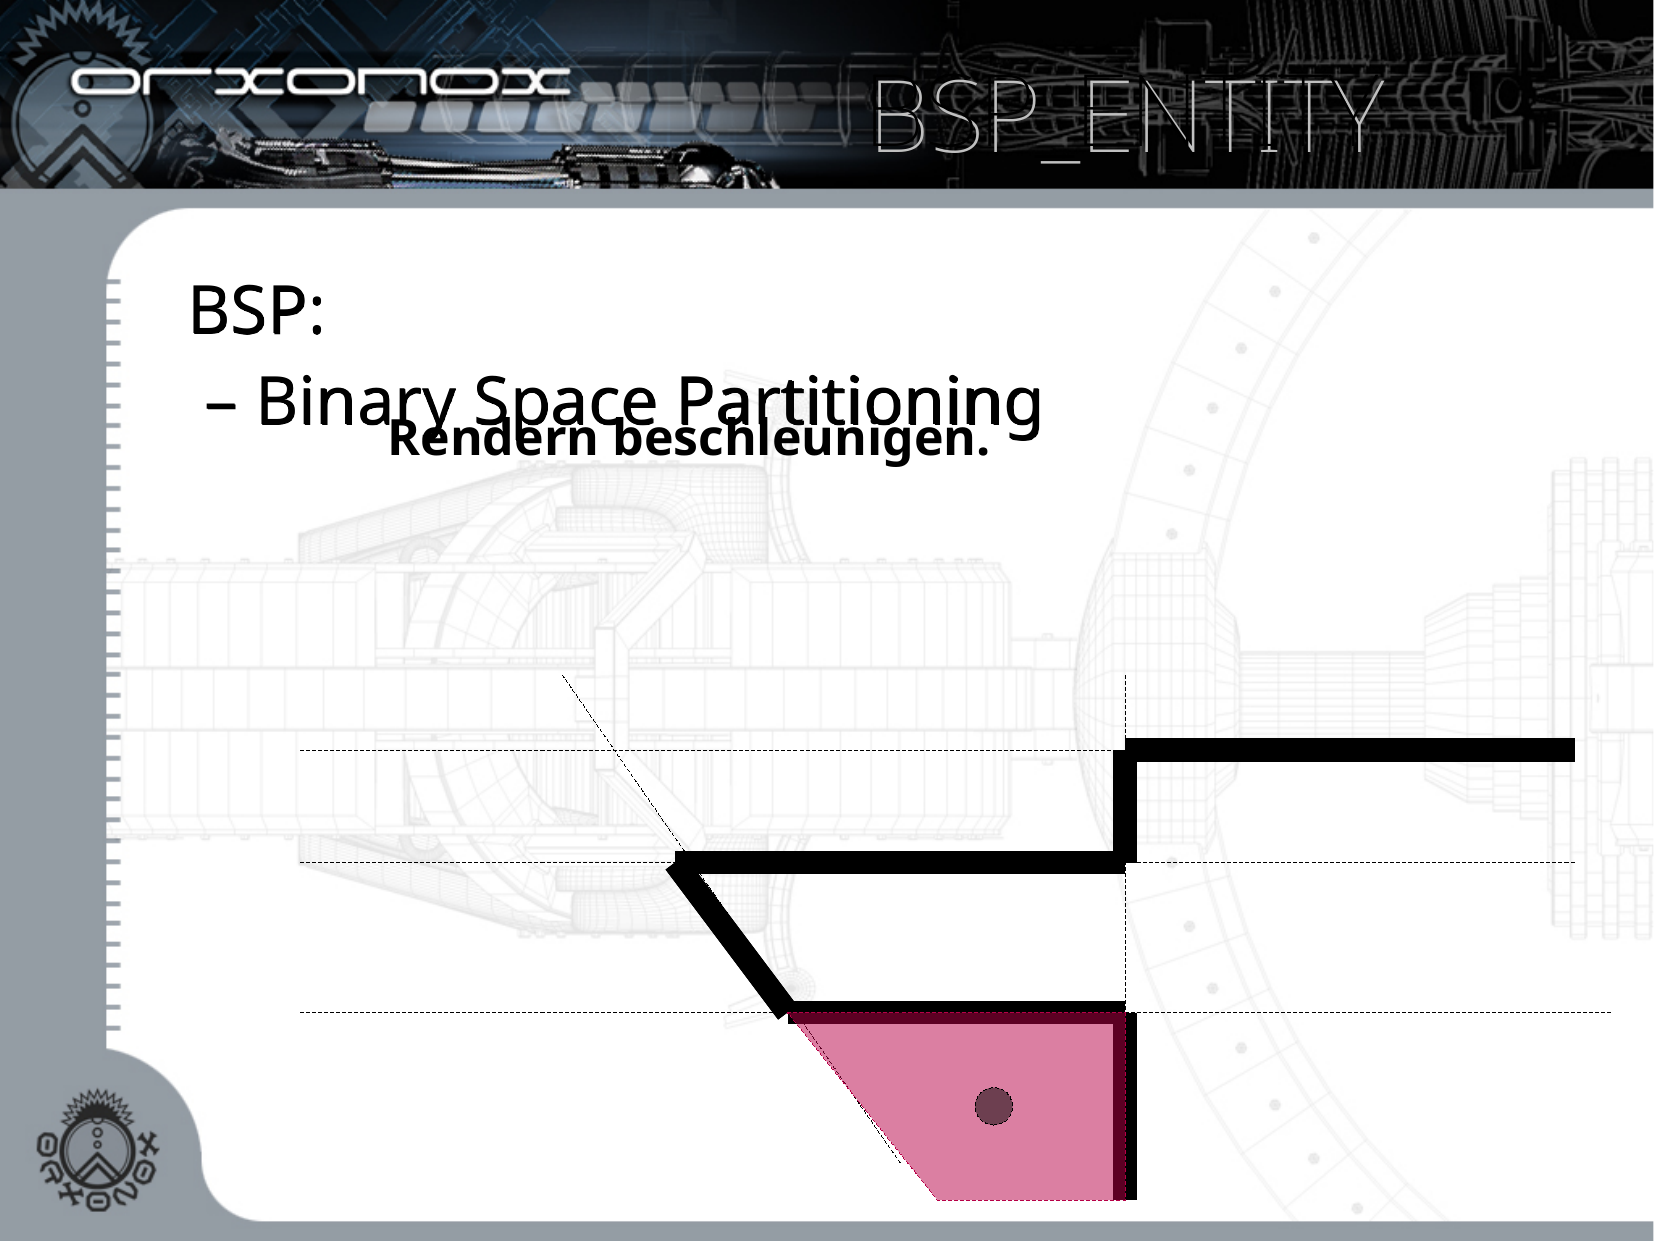

BSP_ENTITY
BSP:
 – Binary Space Partitioning
Rendern beschleunigen.